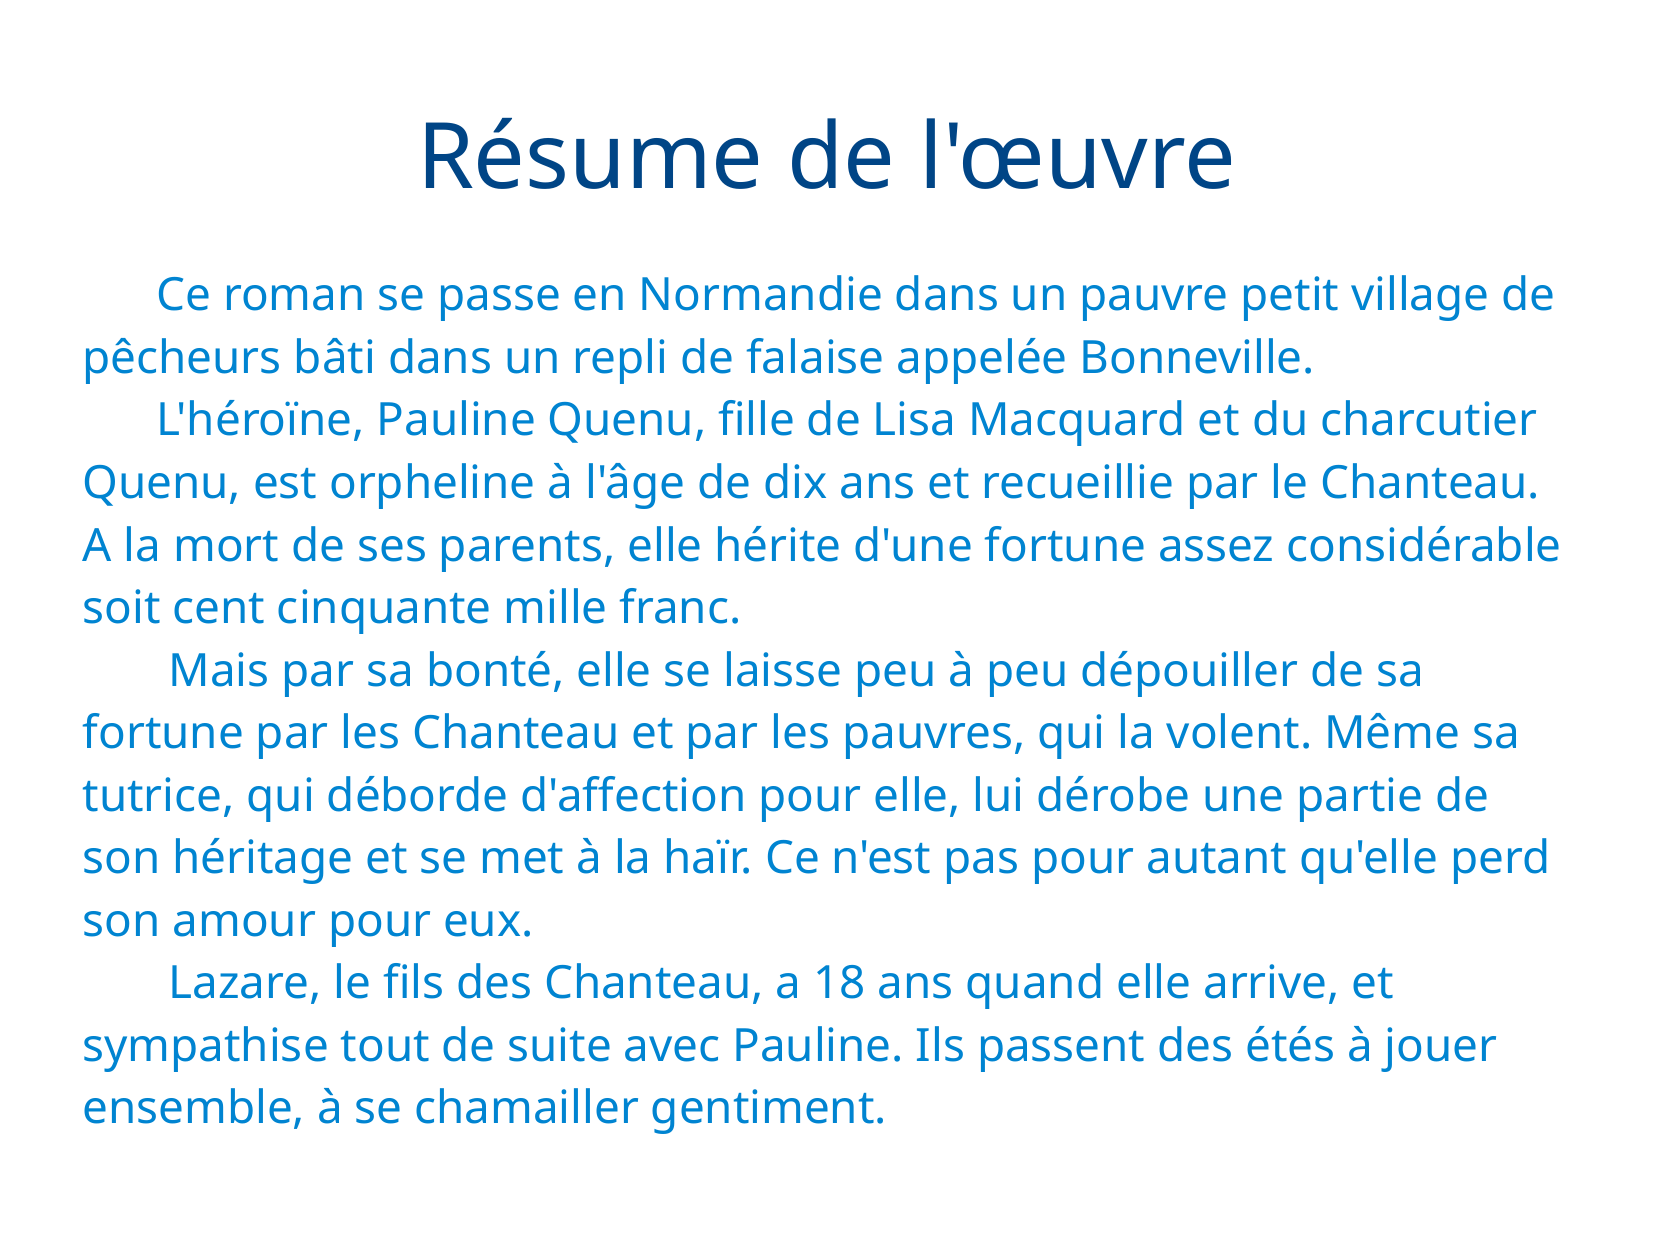

Résume de l'œuvre
# Ce roman se passe en Normandie dans un pauvre petit village de pêcheurs bâti dans un repli de falaise appelée Bonneville.
	L'héroïne, Pauline Quenu, fille de Lisa Macquard et du charcutier Quenu, est orpheline à l'âge de dix ans et recueillie par le Chanteau. A la mort de ses parents, elle hérite d'une fortune assez considérable soit cent cinquante mille franc.
	 Mais par sa bonté, elle se laisse peu à peu dépouiller de sa fortune par les Chanteau et par les pauvres, qui la volent. Même sa tutrice, qui déborde d'affection pour elle, lui dérobe une partie de son héritage et se met à la haïr. Ce n'est pas pour autant qu'elle perd son amour pour eux.
	 Lazare, le fils des Chanteau, a 18 ans quand elle arrive, et sympathise tout de suite avec Pauline. Ils passent des étés à jouer ensemble, à se chamailler gentiment.